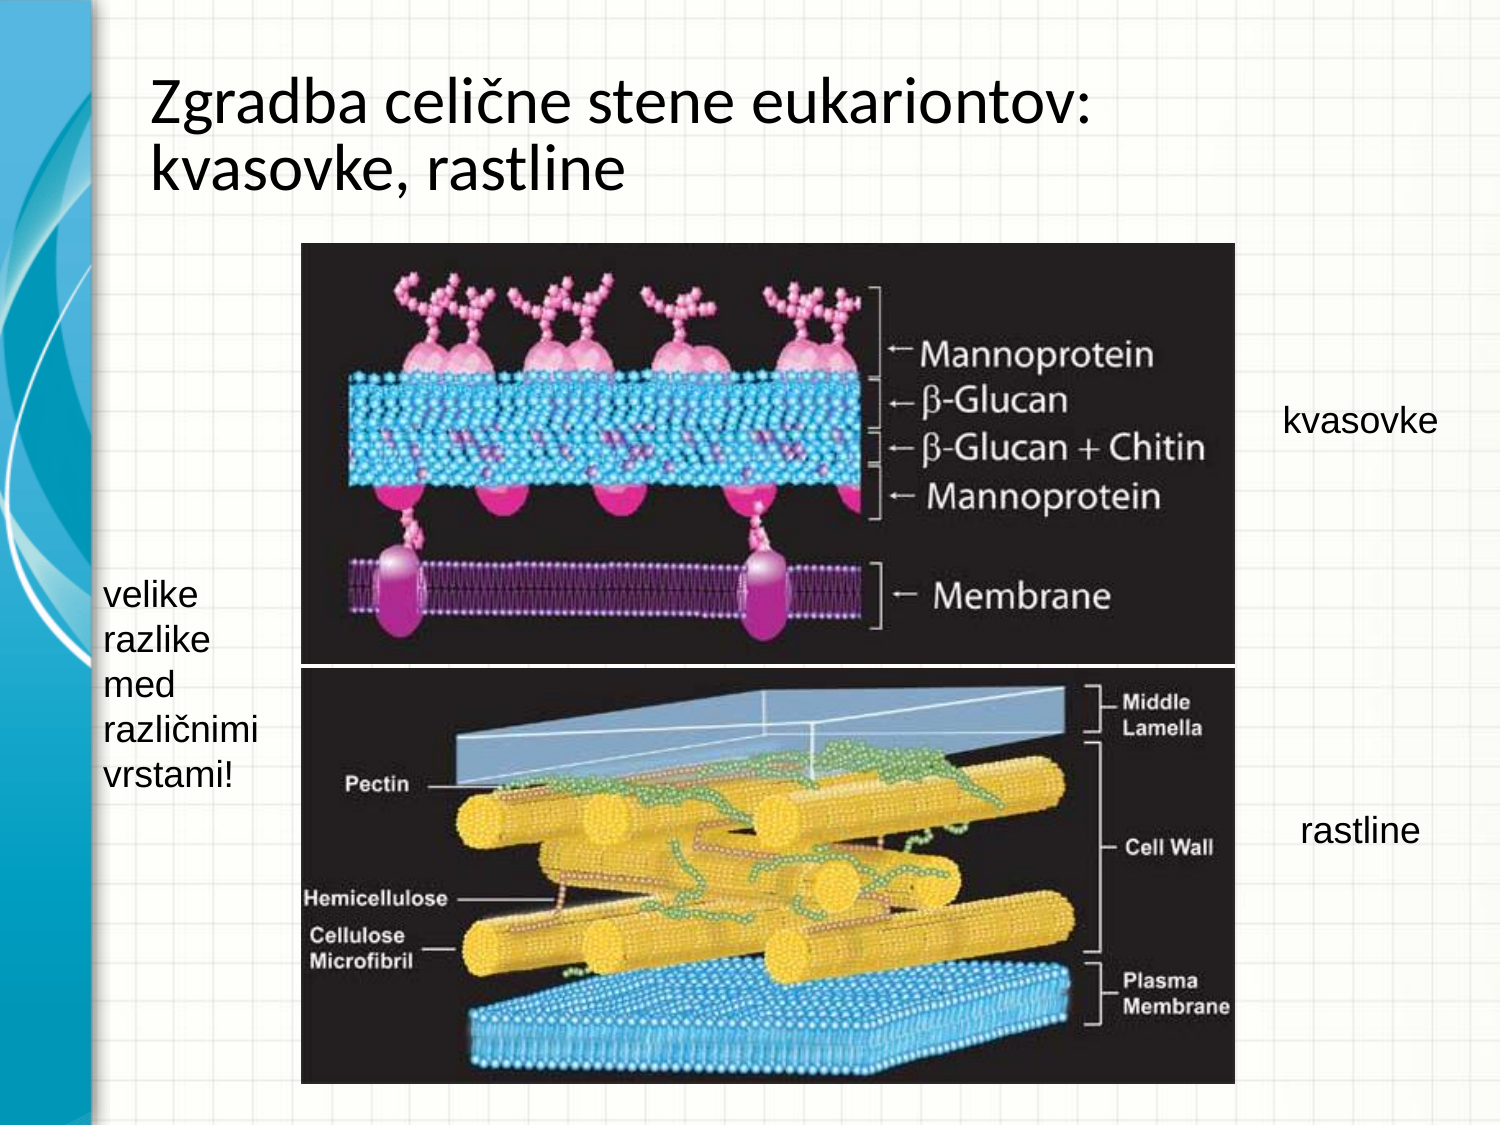

# Zgradba celične stene eukariontov: kvasovke, rastline
kvasovke
velike razlike med različnimi vrstami!
rastline